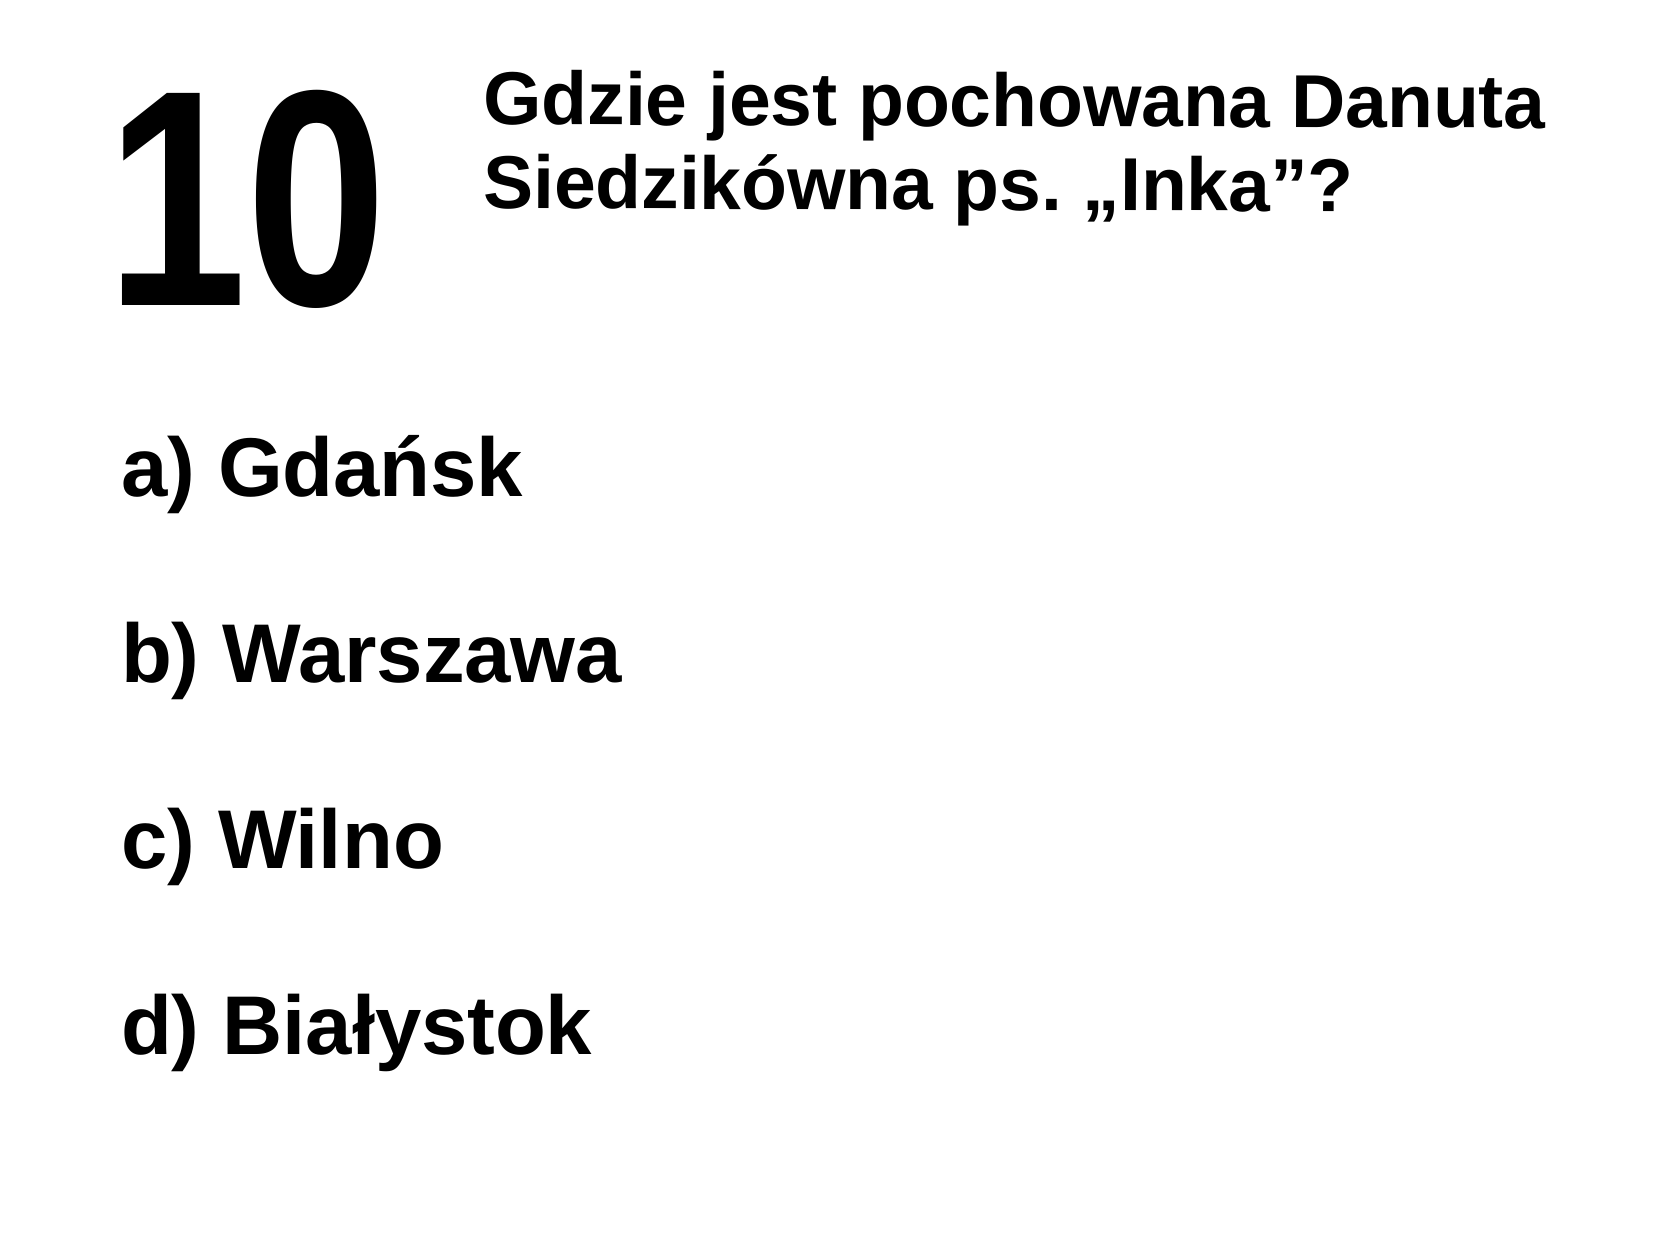

10
Gdzie jest pochowana Danuta Siedzikówna ps. „Inka”?
a) Gdańsk
b) Warszawa
c) Wilno
d) Białystok